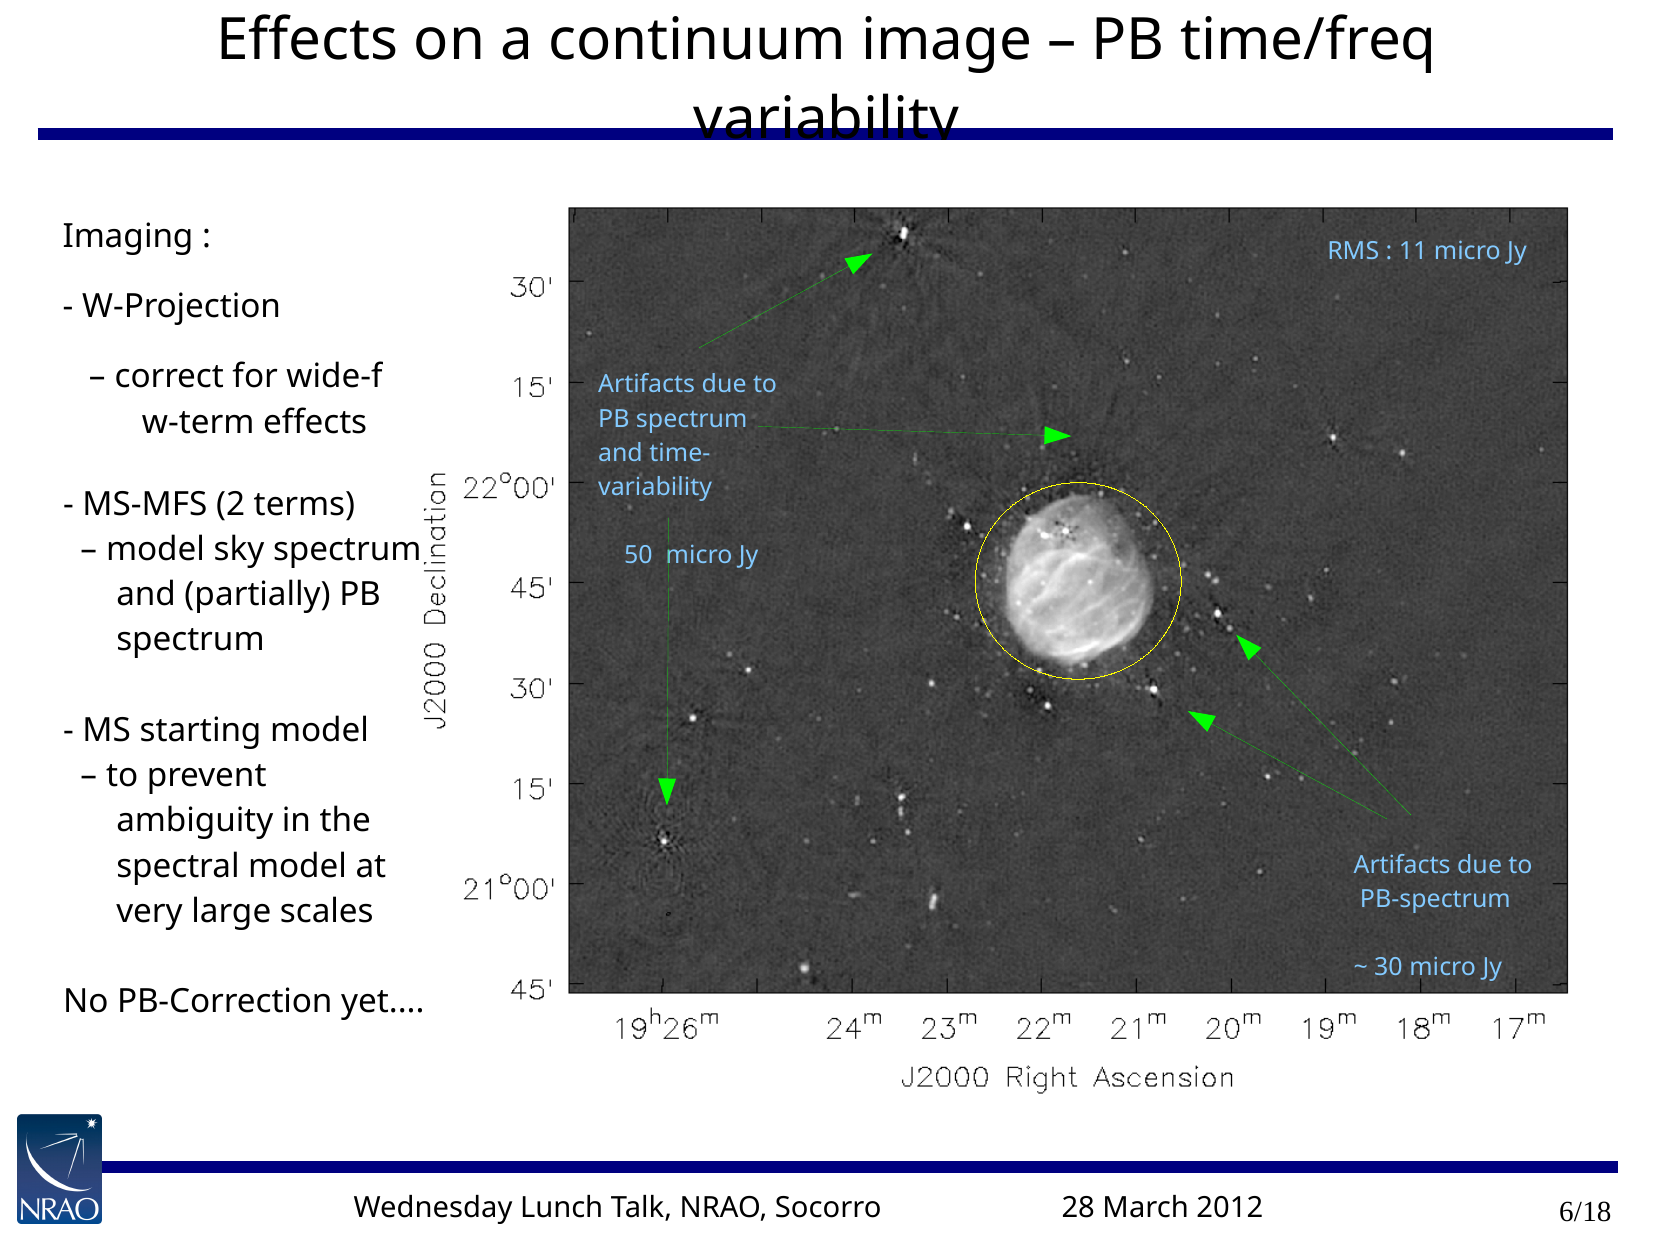

# Effects on a continuum image – PB time/freq variability
RMS : 11 micro Jy
Artifacts due to PB spectrum and time-variability
 50 micro Jy
- MS-MFS (2 terms)
 – model sky spectrum and (partially) PB spectrum
- MS starting model
 – to prevent ambiguity in the spectral model at very large scales
No PB-Correction yet....
Artifacts due to
 PB-spectrum
~ 30 micro Jy
RMS : 11 micro Jy
Artifacts due to PB spectrum and time-variability
60 – 85 micro Jy
Artifacts due to
 PB-spectrum
~ 90 micro Jy
Imaging :
- W-Projection
 – correct for wide-field w-term effects
6